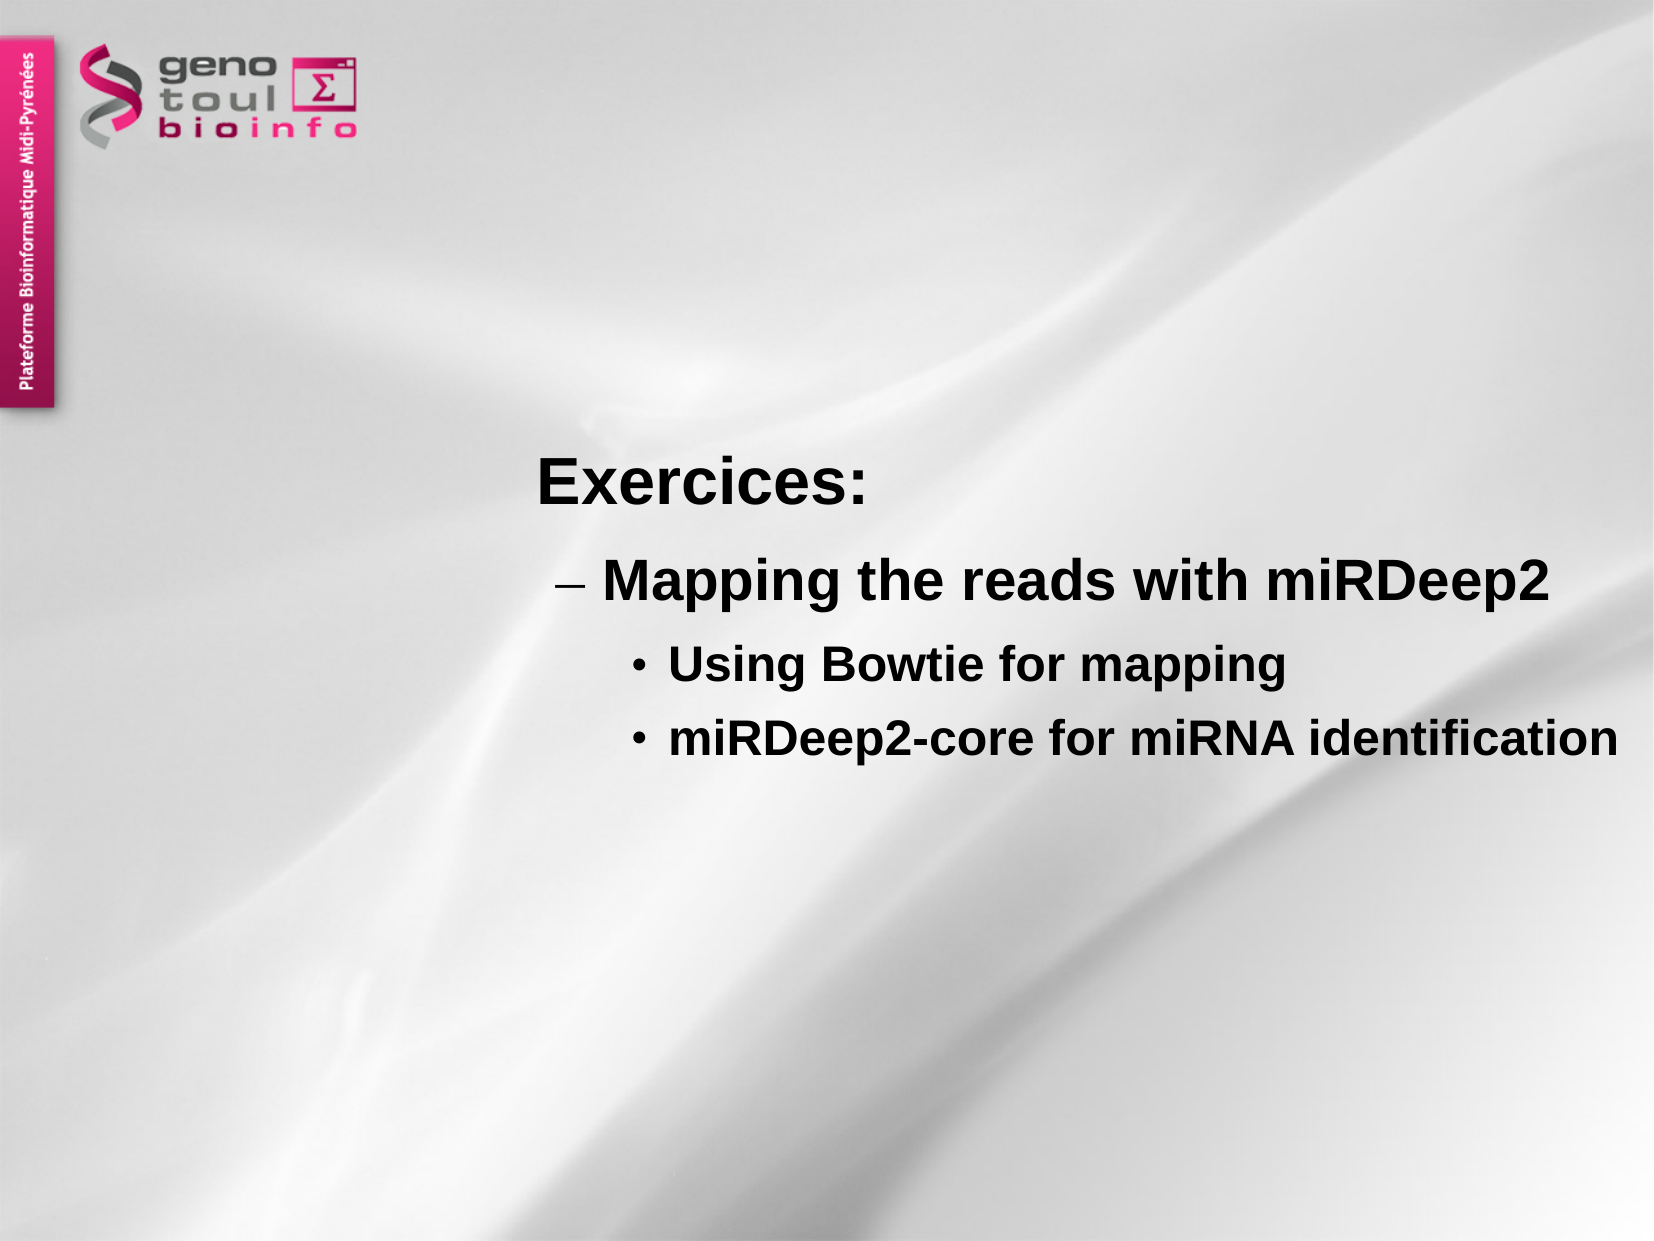

# Exercices:
Mapping the reads with miRDeep2
Using Bowtie for mapping
miRDeep2-core for miRNA identification